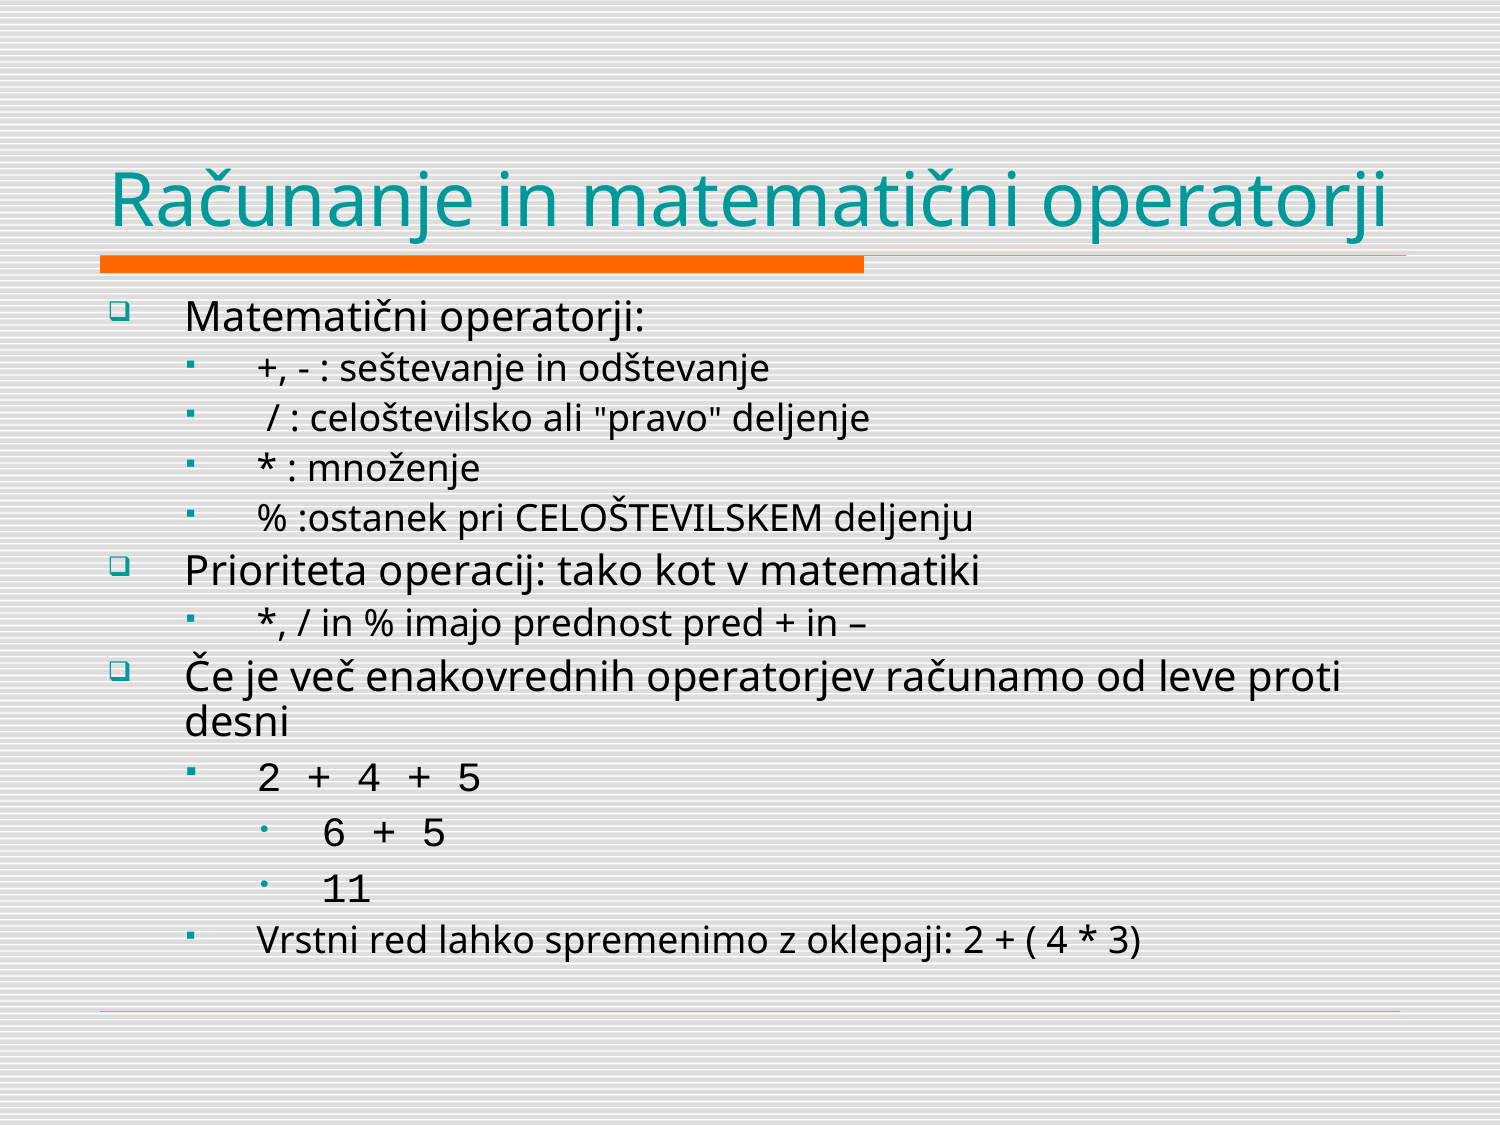

# Računanje in matematični operatorji
Matematični operatorji:
+, - : seštevanje in odštevanje
 / : celoštevilsko ali "pravo" deljenje
* : množenje
% :ostanek pri CELOŠTEVILSKEM deljenju
Prioriteta operacij: tako kot v matematiki
*, / in % imajo prednost pred + in –
Če je več enakovrednih operatorjev računamo od leve proti desni
2 + 4 + 5
6 + 5
11
Vrstni red lahko spremenimo z oklepaji: 2 + ( 4 * 3)